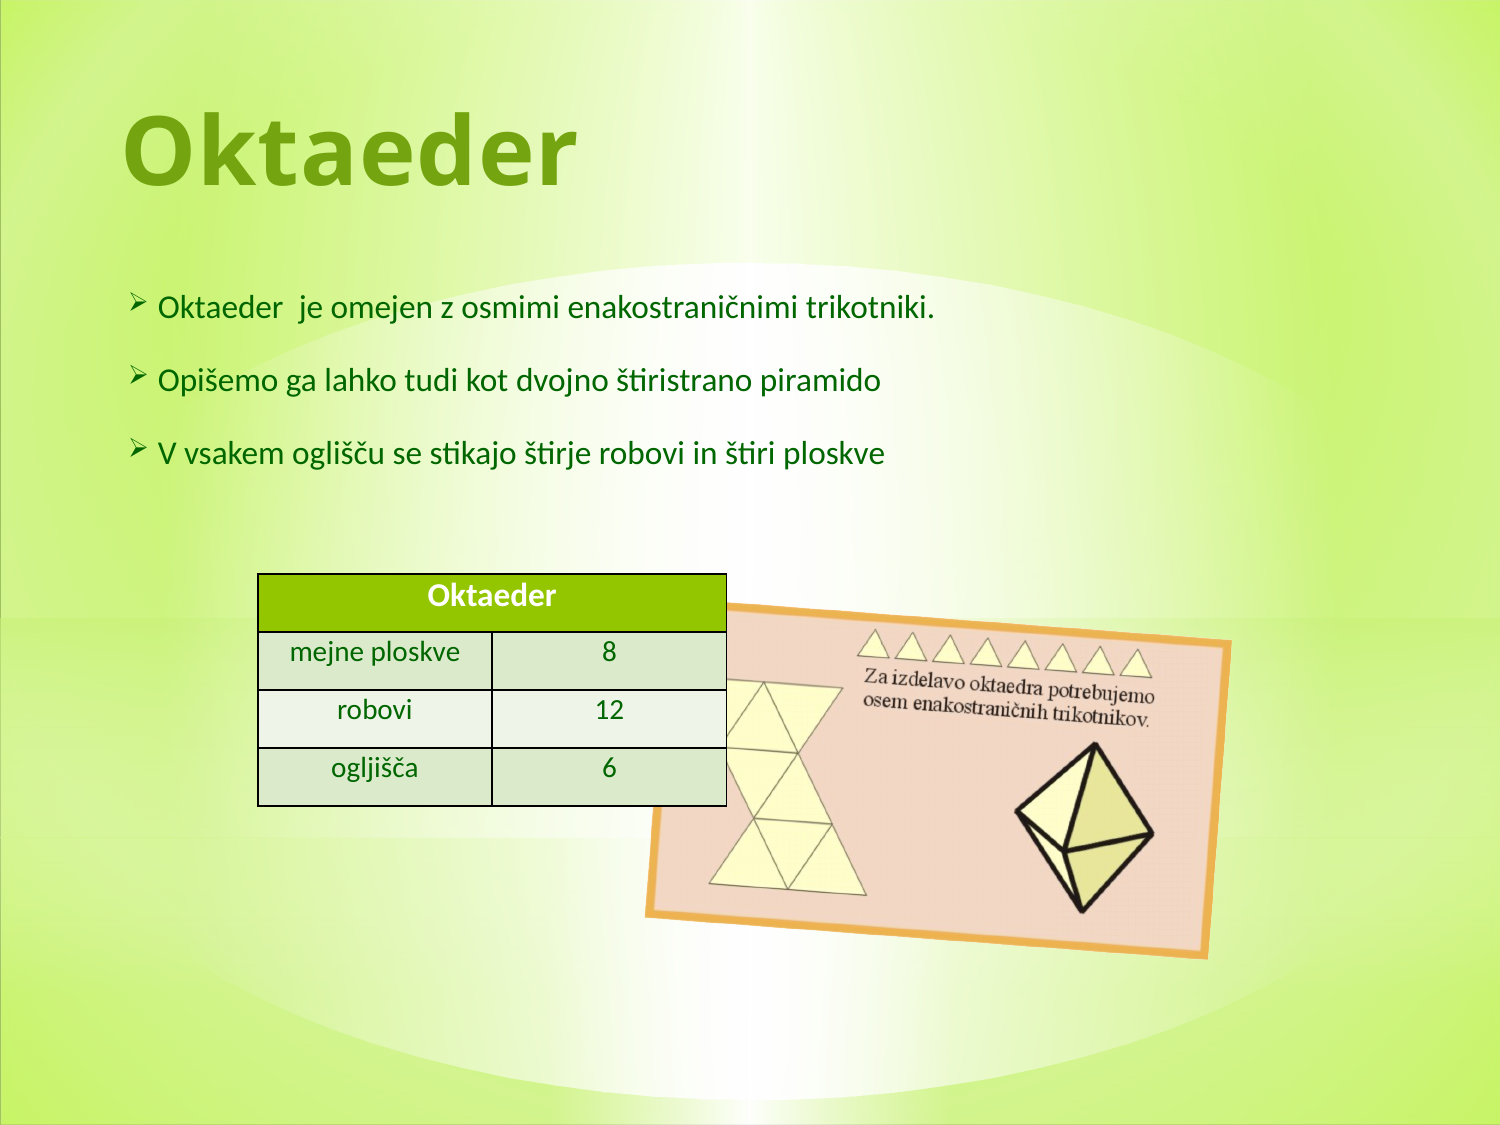

# Oktaeder
Oktaeder je omejen z osmimi enakostraničnimi trikotniki.
Opišemo ga lahko tudi kot dvojno štiristrano piramido
V vsakem oglišču se stikajo štirje robovi in štiri ploskve
| Oktaeder | |
| --- | --- |
| mejne ploskve | 8 |
| robovi | 12 |
| ogljišča | 6 |